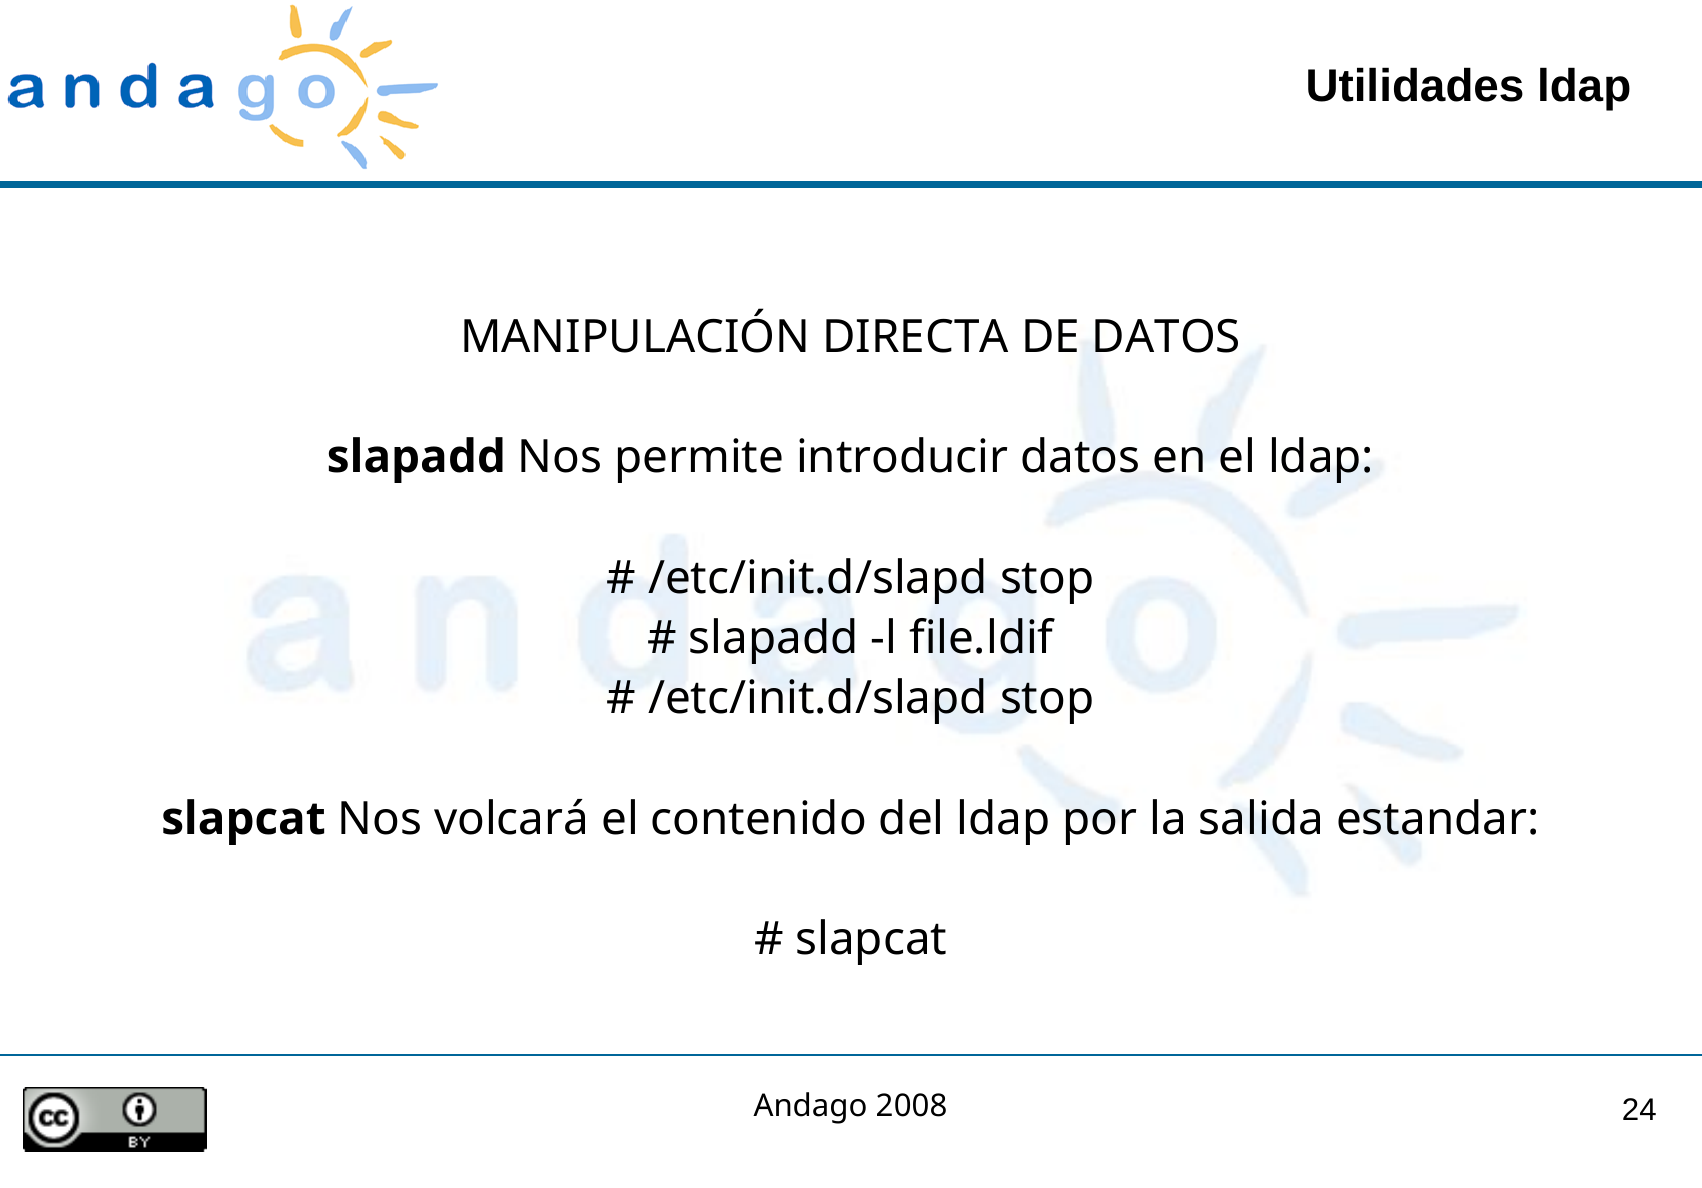

# Utilidades ldap
MANIPULACIÓN DIRECTA DE DATOS
slapadd Nos permite introducir datos en el ldap:
# /etc/init.d/slapd stop
# slapadd -l file.ldif
# /etc/init.d/slapd stop
slapcat Nos volcará el contenido del ldap por la salida estandar:
# slapcat